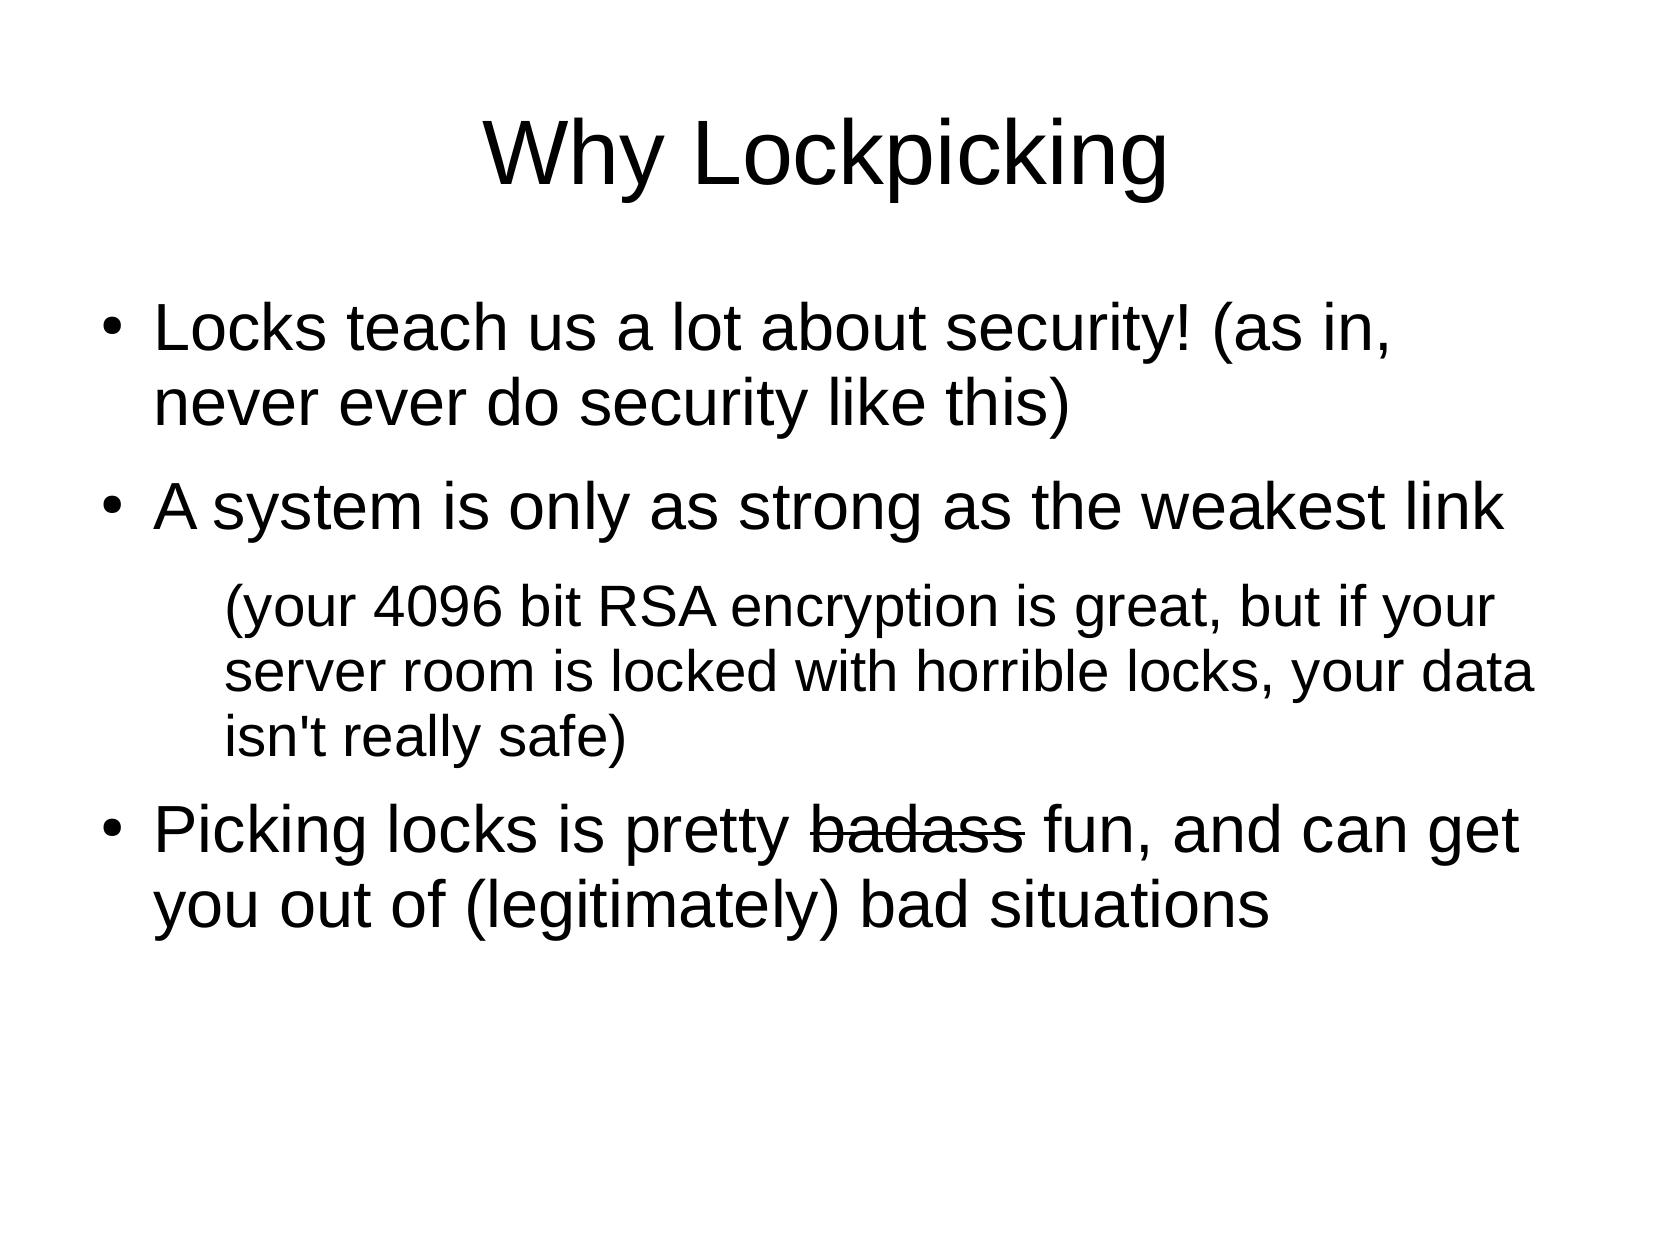

# Why Lockpicking
Locks teach us a lot about security! (as in, never ever do security like this)
A system is only as strong as the weakest link
(your 4096 bit RSA encryption is great, but if your server room is locked with horrible locks, your data isn't really safe)
Picking locks is pretty badass fun, and can get you out of (legitimately) bad situations